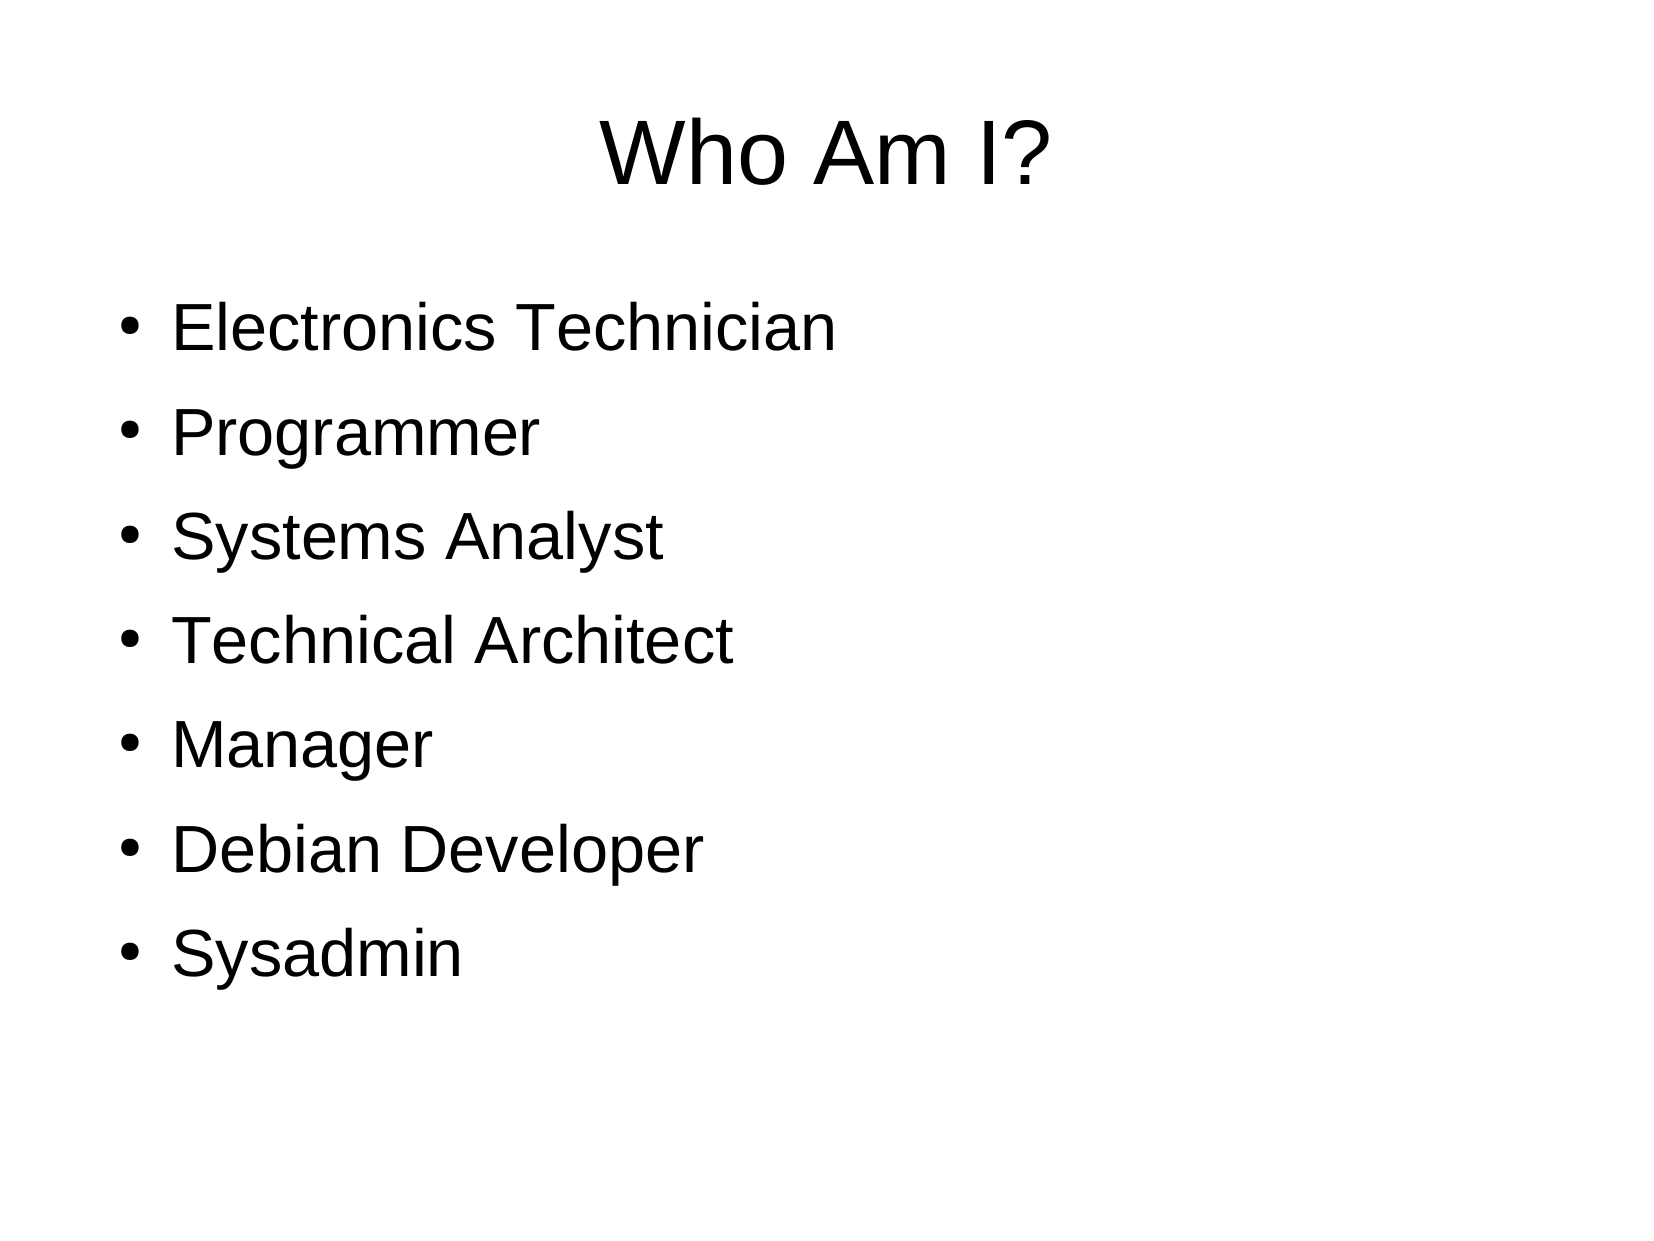

# Who Am I?
Electronics Technician
Programmer
Systems Analyst
Technical Architect
Manager
Debian Developer
Sysadmin